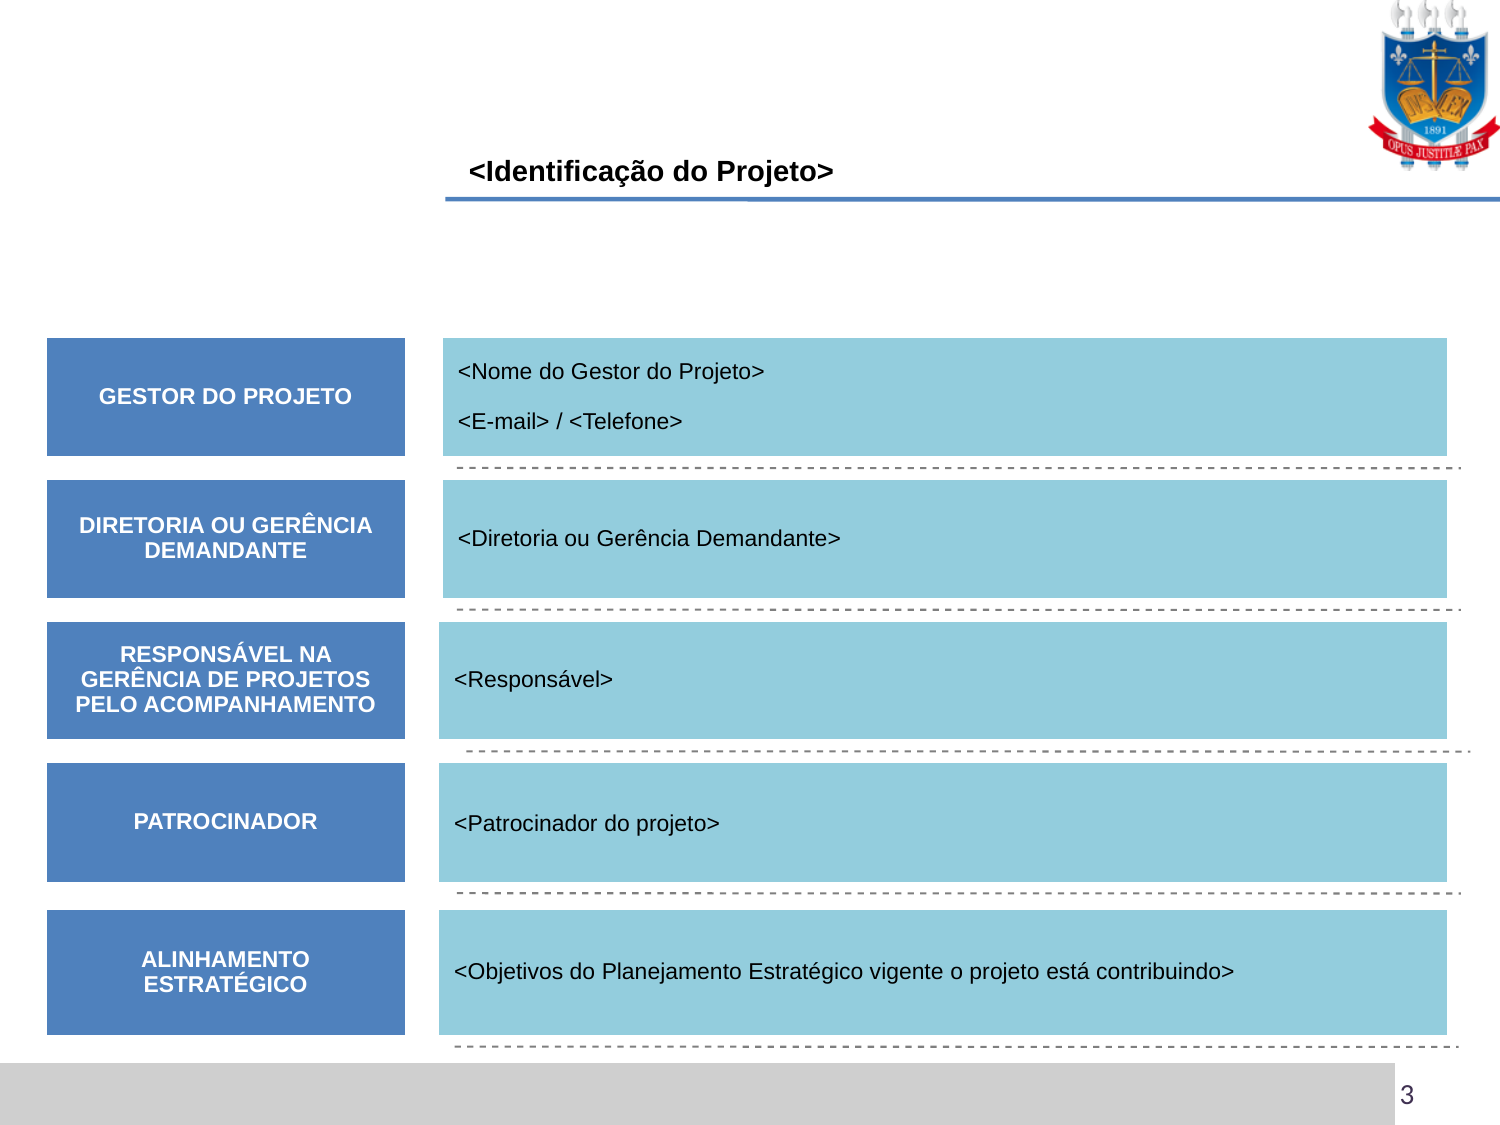

<Identificação do Projeto>
GESTOR DO PROJETO
<Nome do Gestor do Projeto>
<E-mail> / <Telefone>
DIRETORIA OU GERÊNCIA DEMANDANTE
<Diretoria ou Gerência Demandante>
RESPONSÁVEL NA GERÊNCIA DE PROJETOS PELO ACOMPANHAMENTO
<Responsável>
PATROCINADOR
<Patrocinador do projeto>
ALINHAMENTO ESTRATÉGICO
<Objetivos do Planejamento Estratégico vigente o projeto está contribuindo>